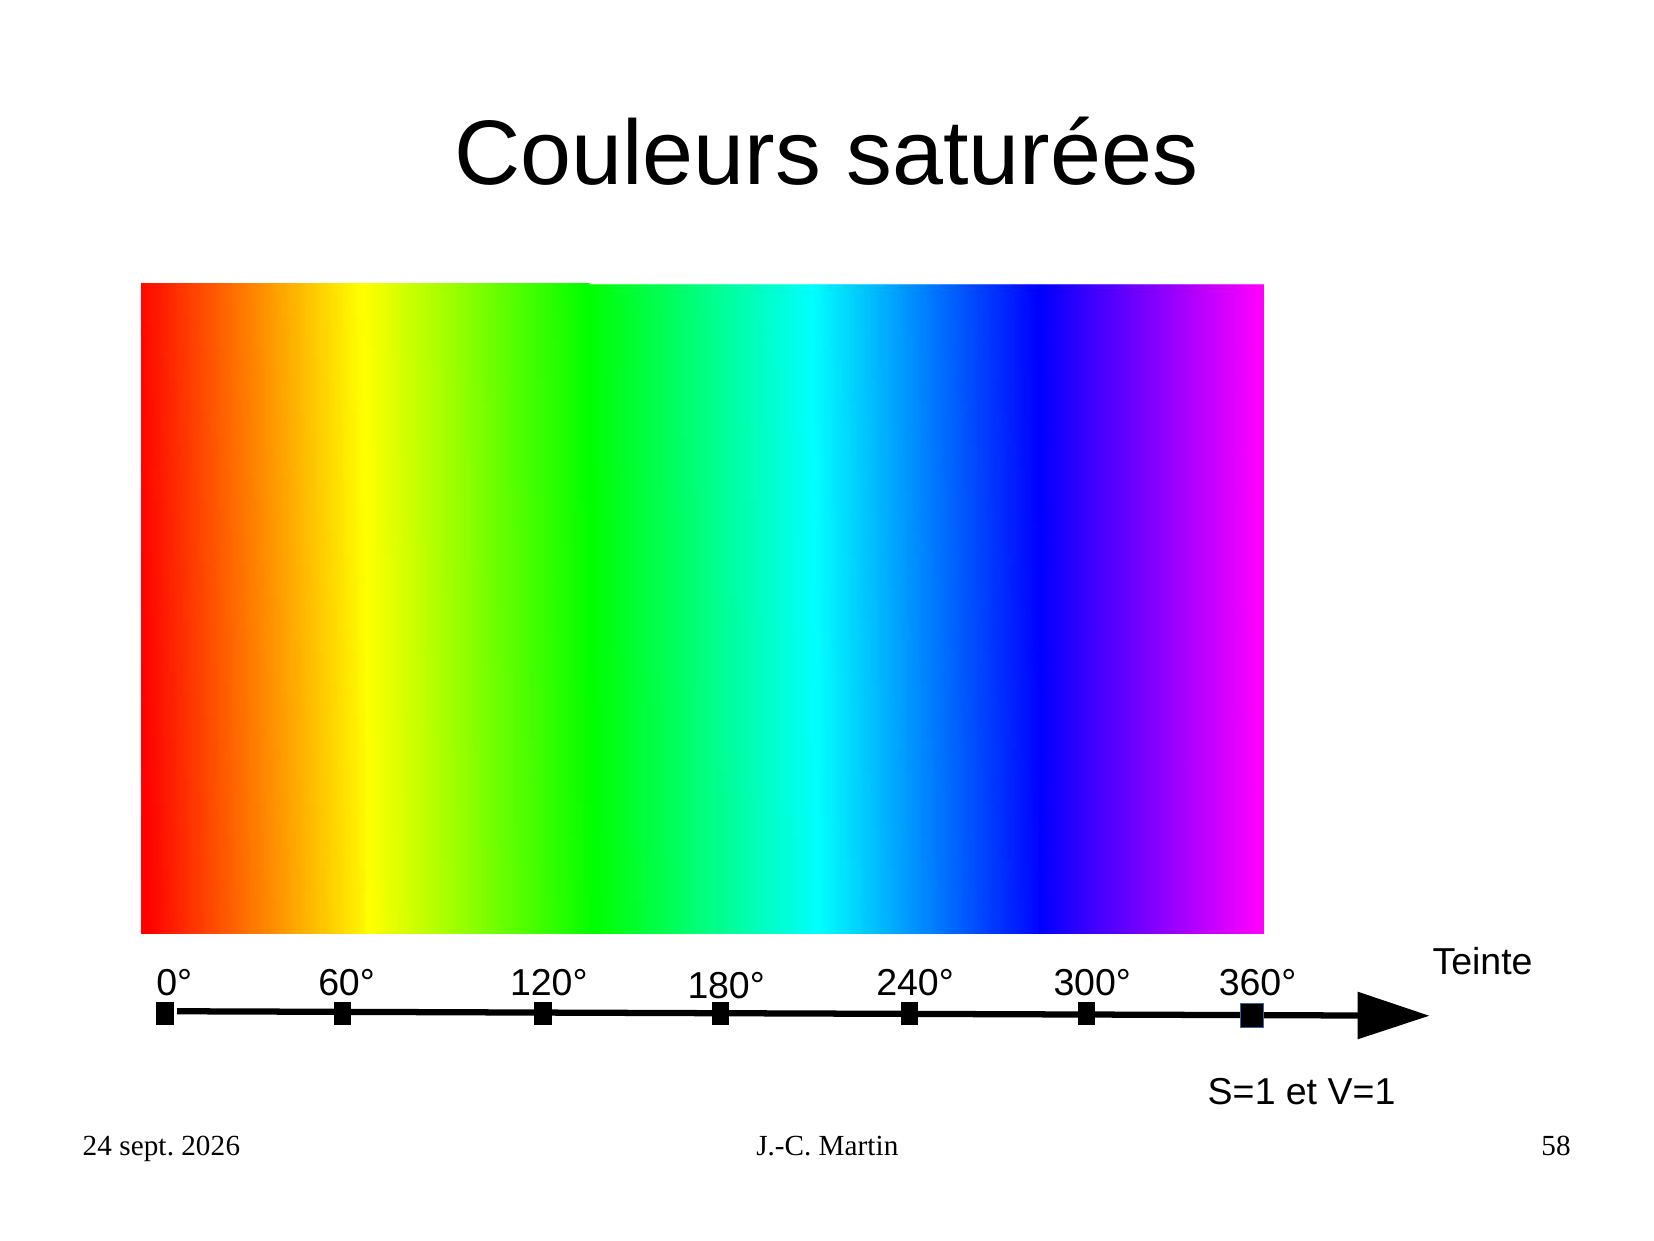

# Couleurs saturées
Teinte
0°
60°
120°
240°
300°
360°
180°
S=1 et V=1
J.-C. Martin
58